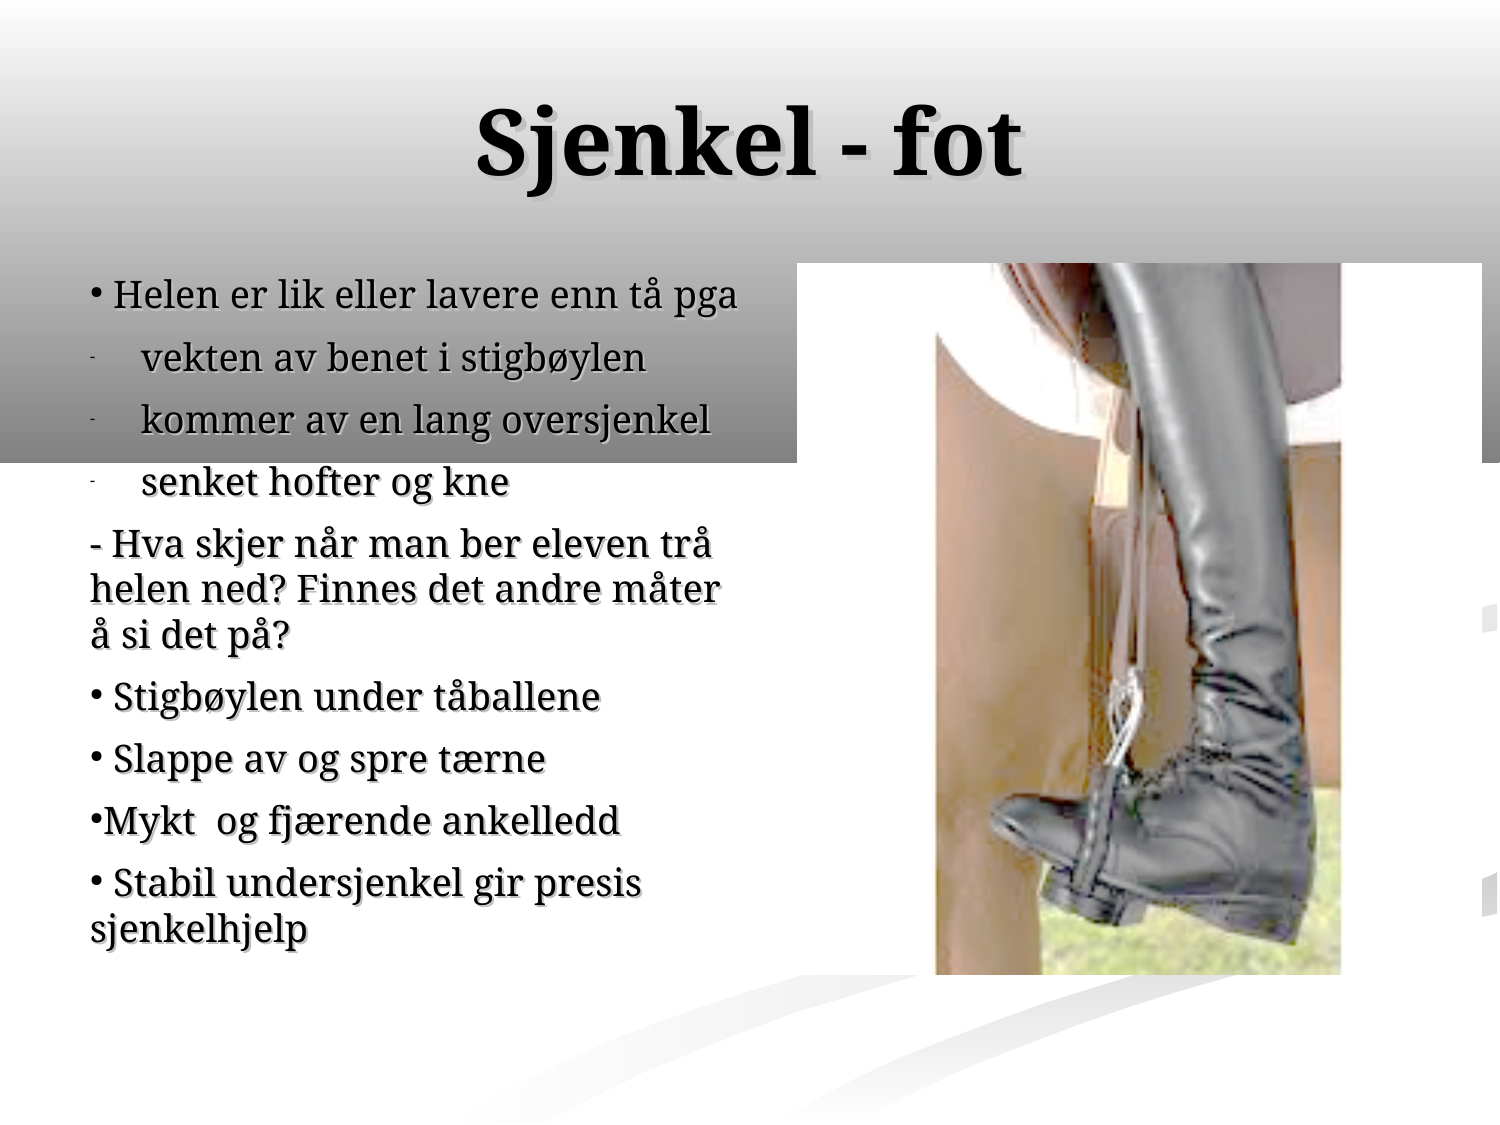

# Sjenkel - fot
 Helen er lik eller lavere enn tå pga
vekten av benet i stigbøylen
kommer av en lang oversjenkel
senket hofter og kne
- Hva skjer når man ber eleven trå helen ned? Finnes det andre måter å si det på?
 Stigbøylen under tåballene
 Slappe av og spre tærne
Mykt og fjærende ankelledd
 Stabil undersjenkel gir presis sjenkelhjelp